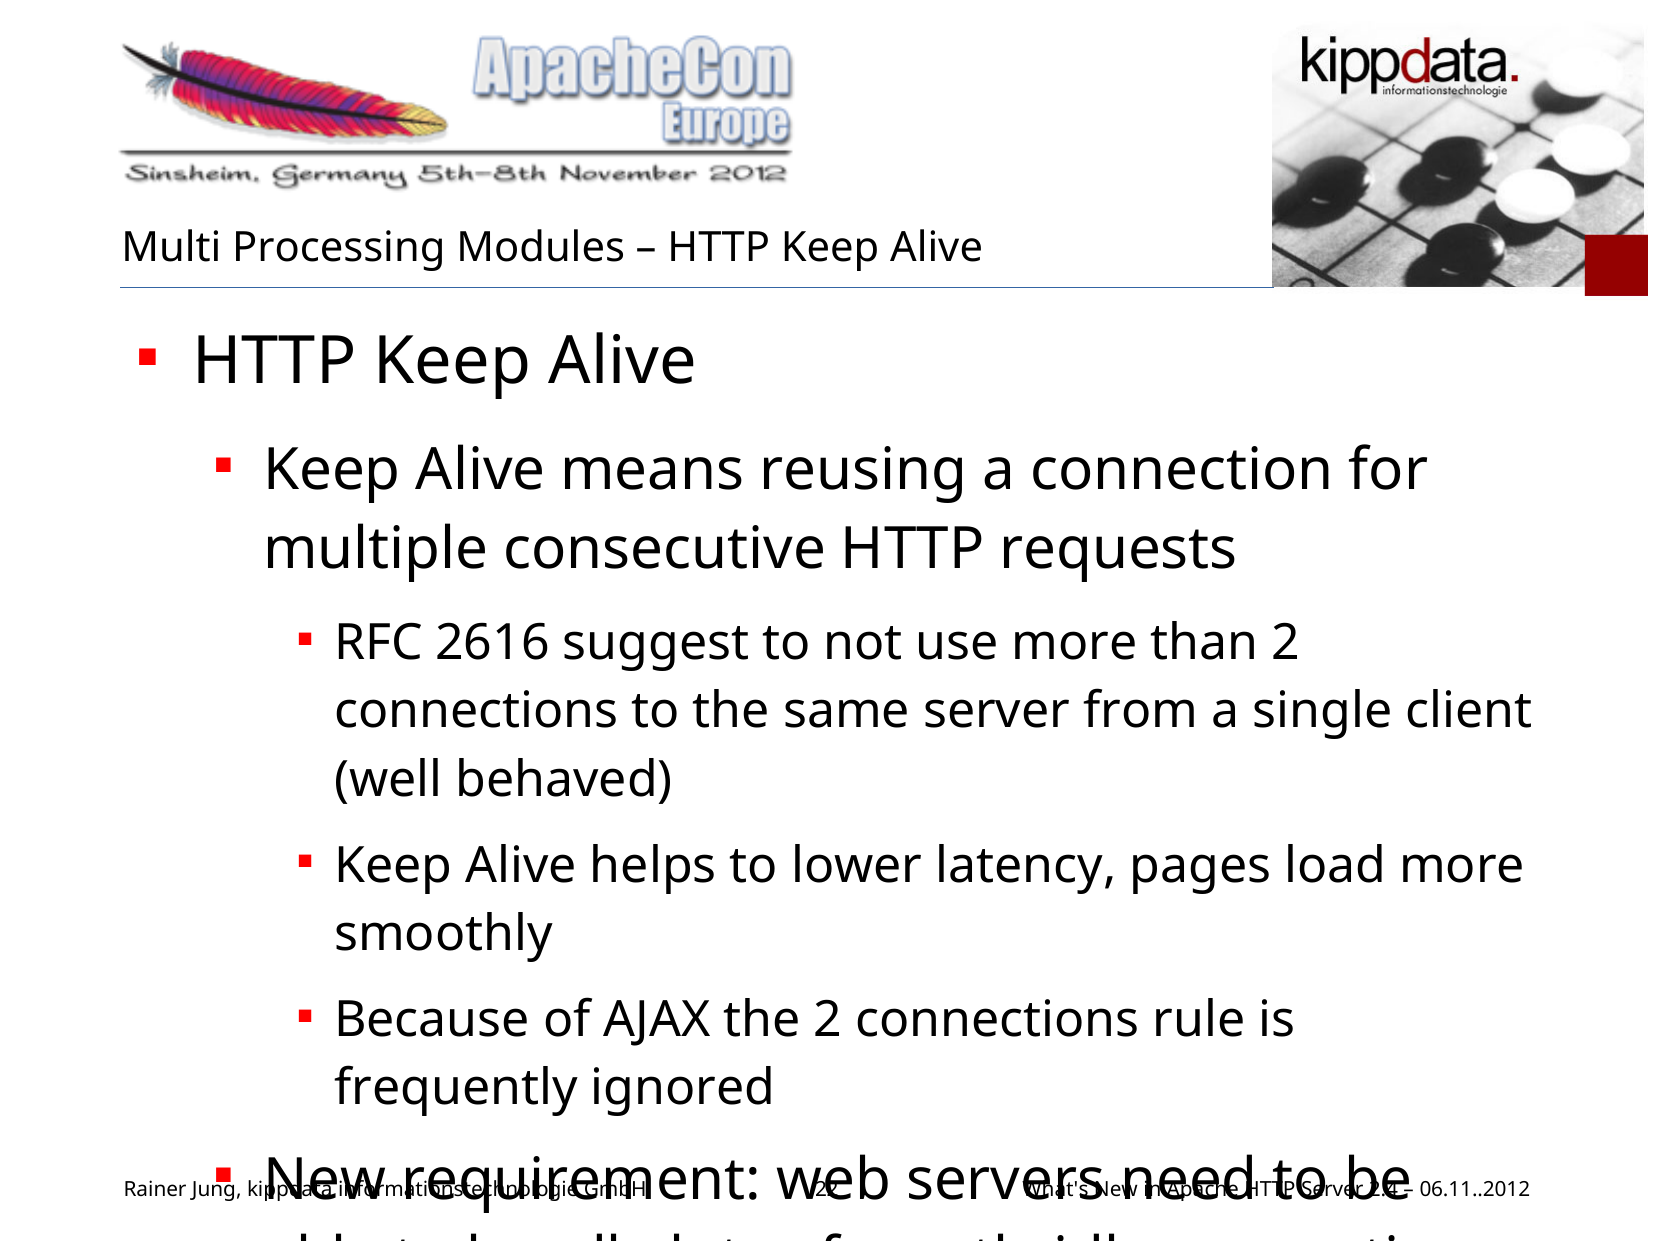

# Multi Processing Modules – HTTP Keep Alive
HTTP Keep Alive
Keep Alive means reusing a connection for multiple consecutive HTTP requests
RFC 2616 suggest to not use more than 2 connections to the same server from a single client (well behaved)
Keep Alive helps to lower latency, pages load more smoothly
Because of AJAX the 2 connections rule is frequently ignored
New requirement: web servers need to be able to handle lots of mostly idle connections efficient
Rule of thumb: Keep Alive increases connection count by factor 5x – 10x depending on the KeepAliveTimeout